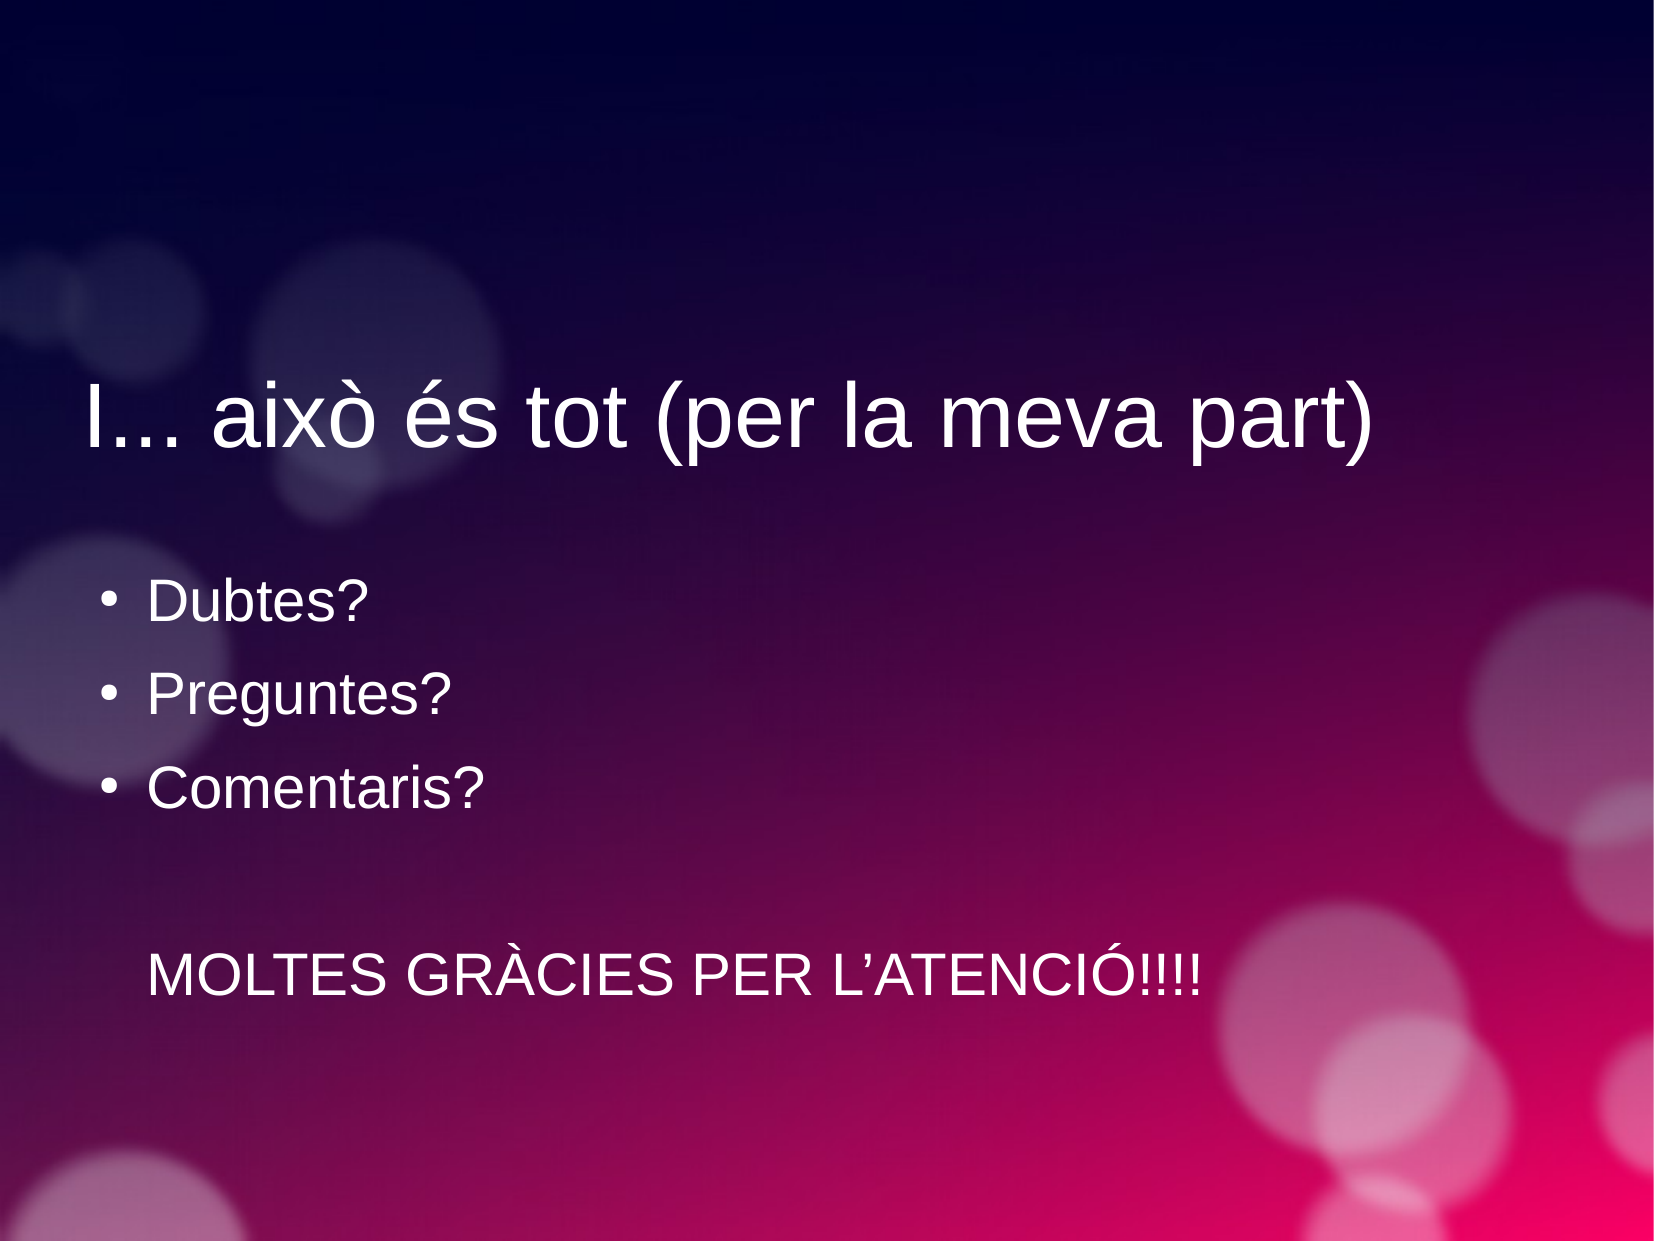

# I... això és tot (per la meva part)
Dubtes?
Preguntes?
Comentaris?
MOLTES GRÀCIES PER L’ATENCIÓ!!!!